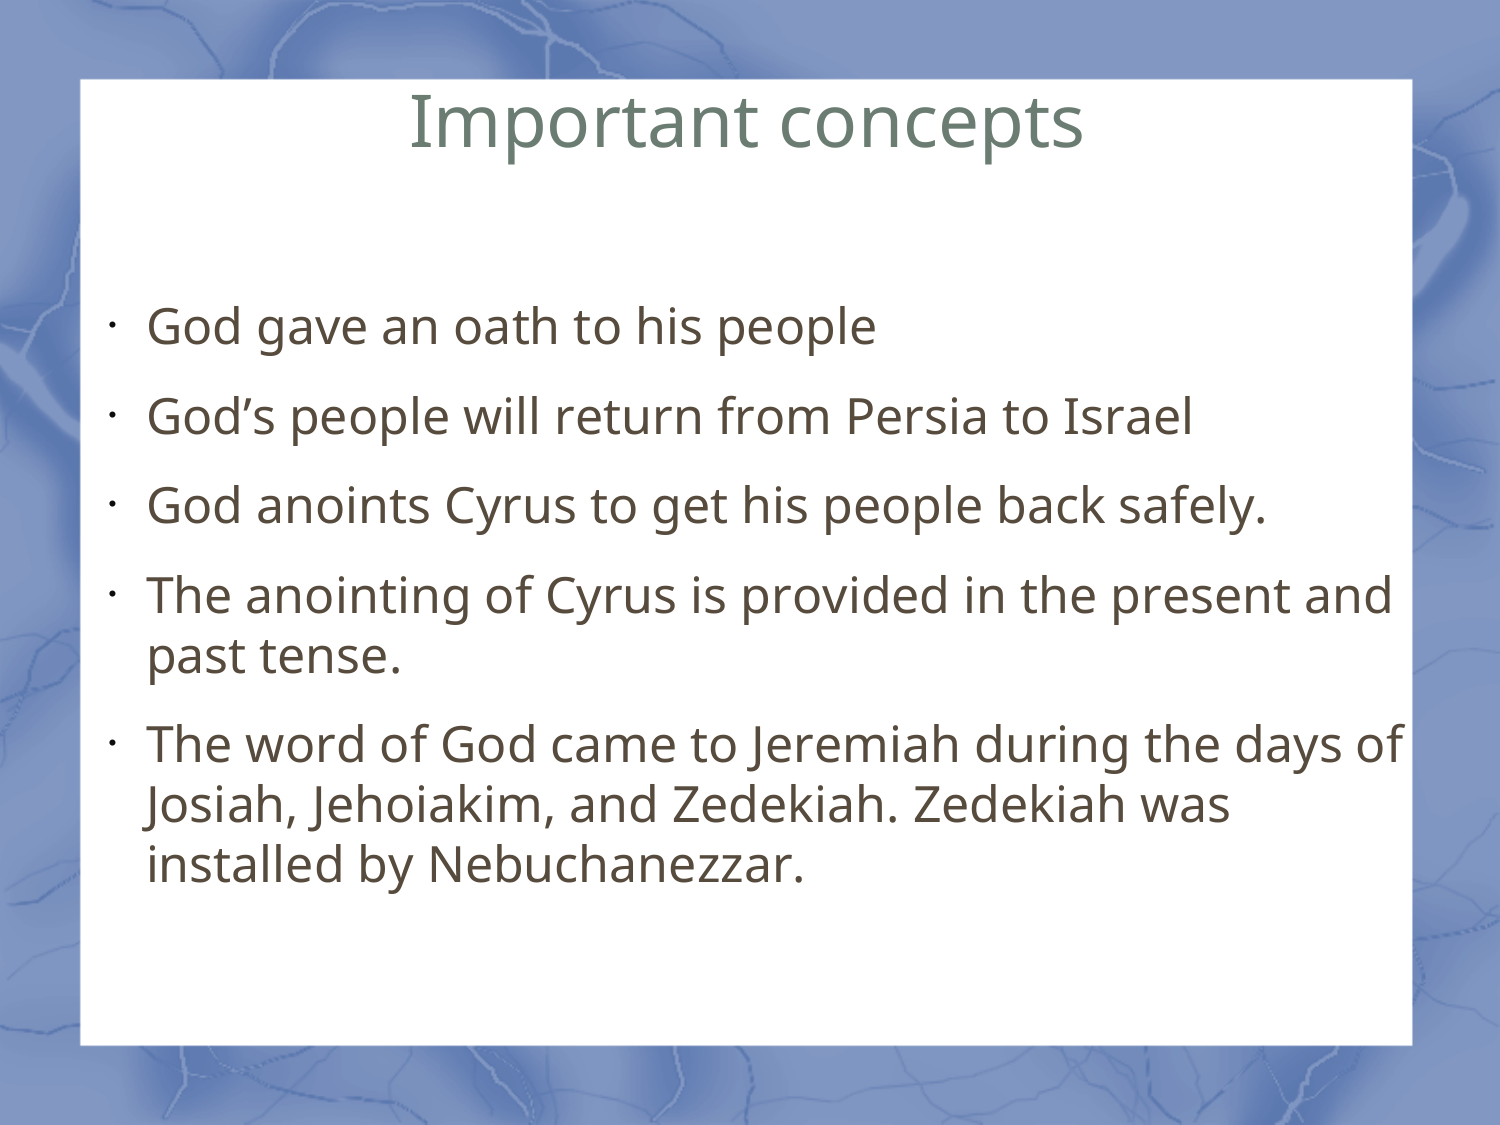

# Important concepts
God gave an oath to his people
God’s people will return from Persia to Israel
God anoints Cyrus to get his people back safely.
The anointing of Cyrus is provided in the present and past tense.
The word of God came to Jeremiah during the days of Josiah, Jehoiakim, and Zedekiah. Zedekiah was installed by Nebuchanezzar.